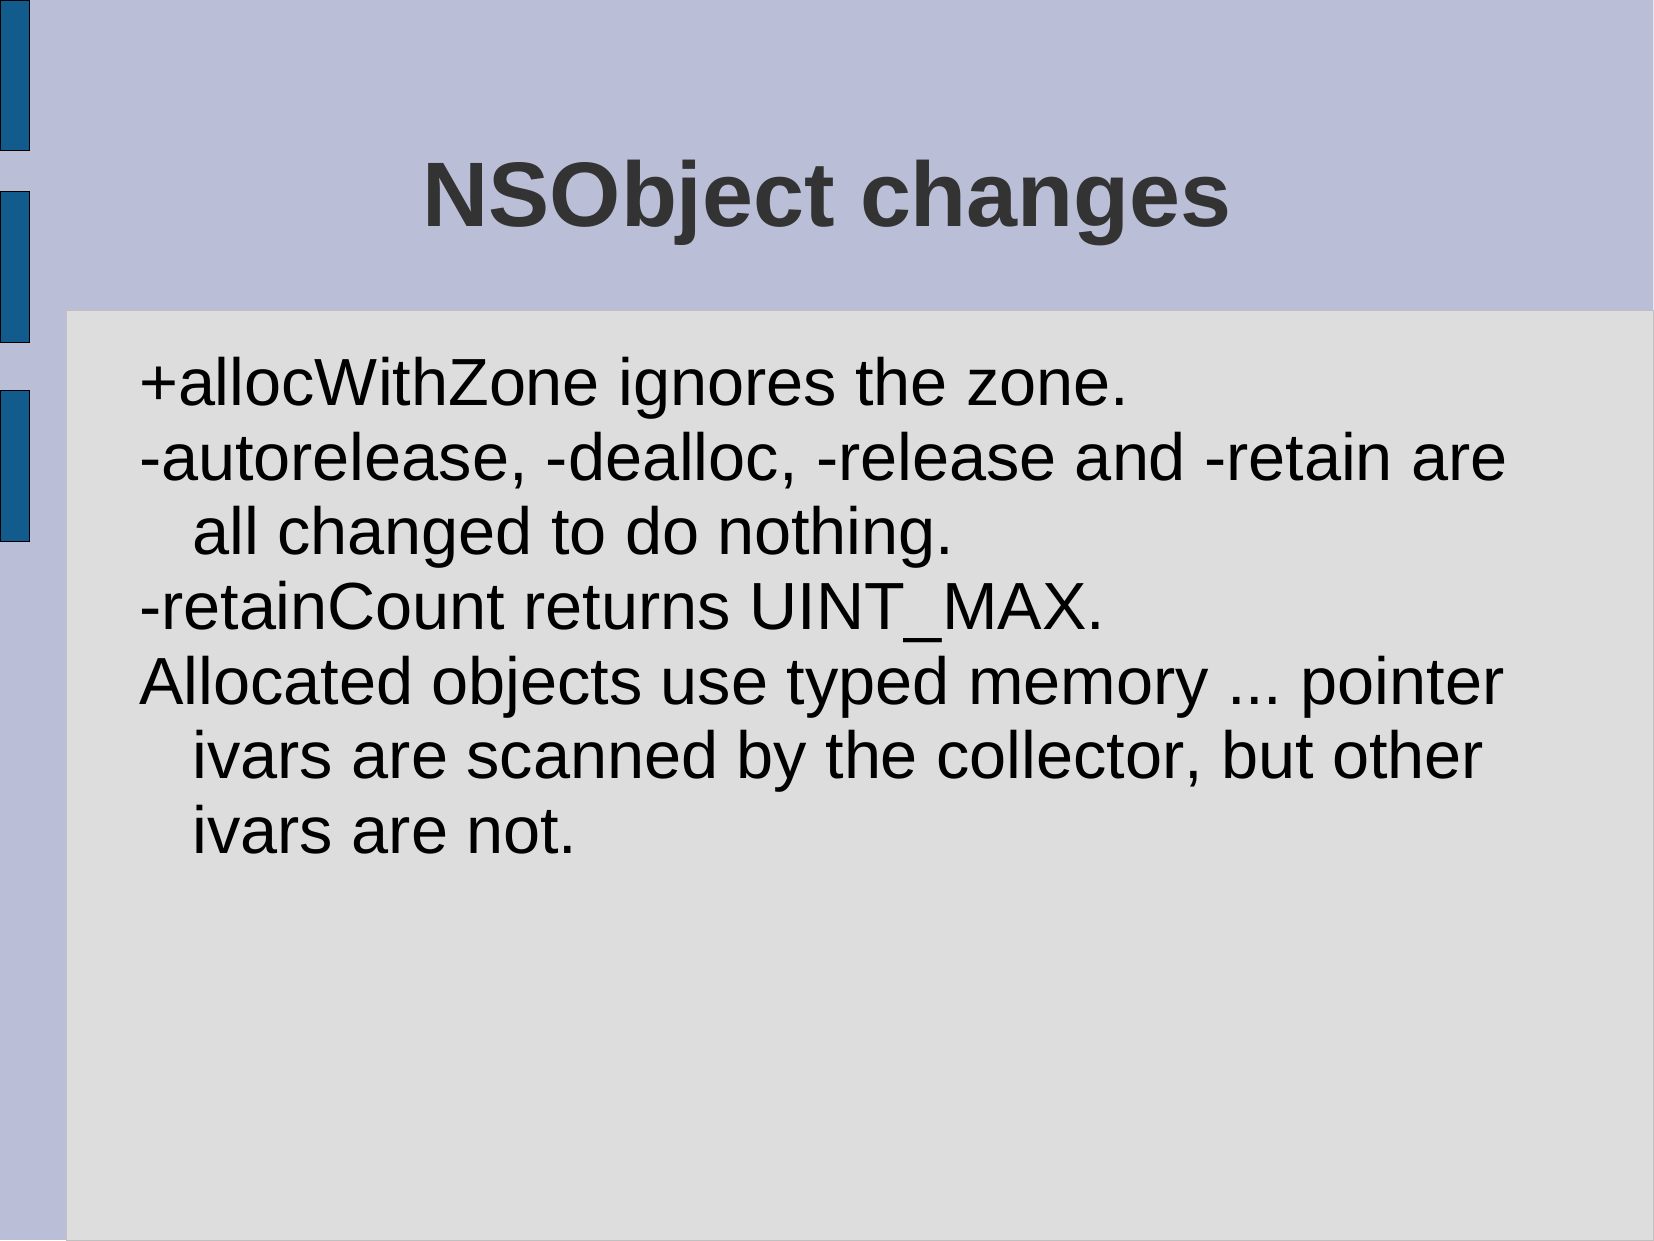

# NSObject changes
+allocWithZone ignores the zone.
-autorelease, -dealloc, -release and -retain are all changed to do nothing.
-retainCount returns UINT_MAX.
Allocated objects use typed memory ... pointer ivars are scanned by the collector, but other ivars are not.